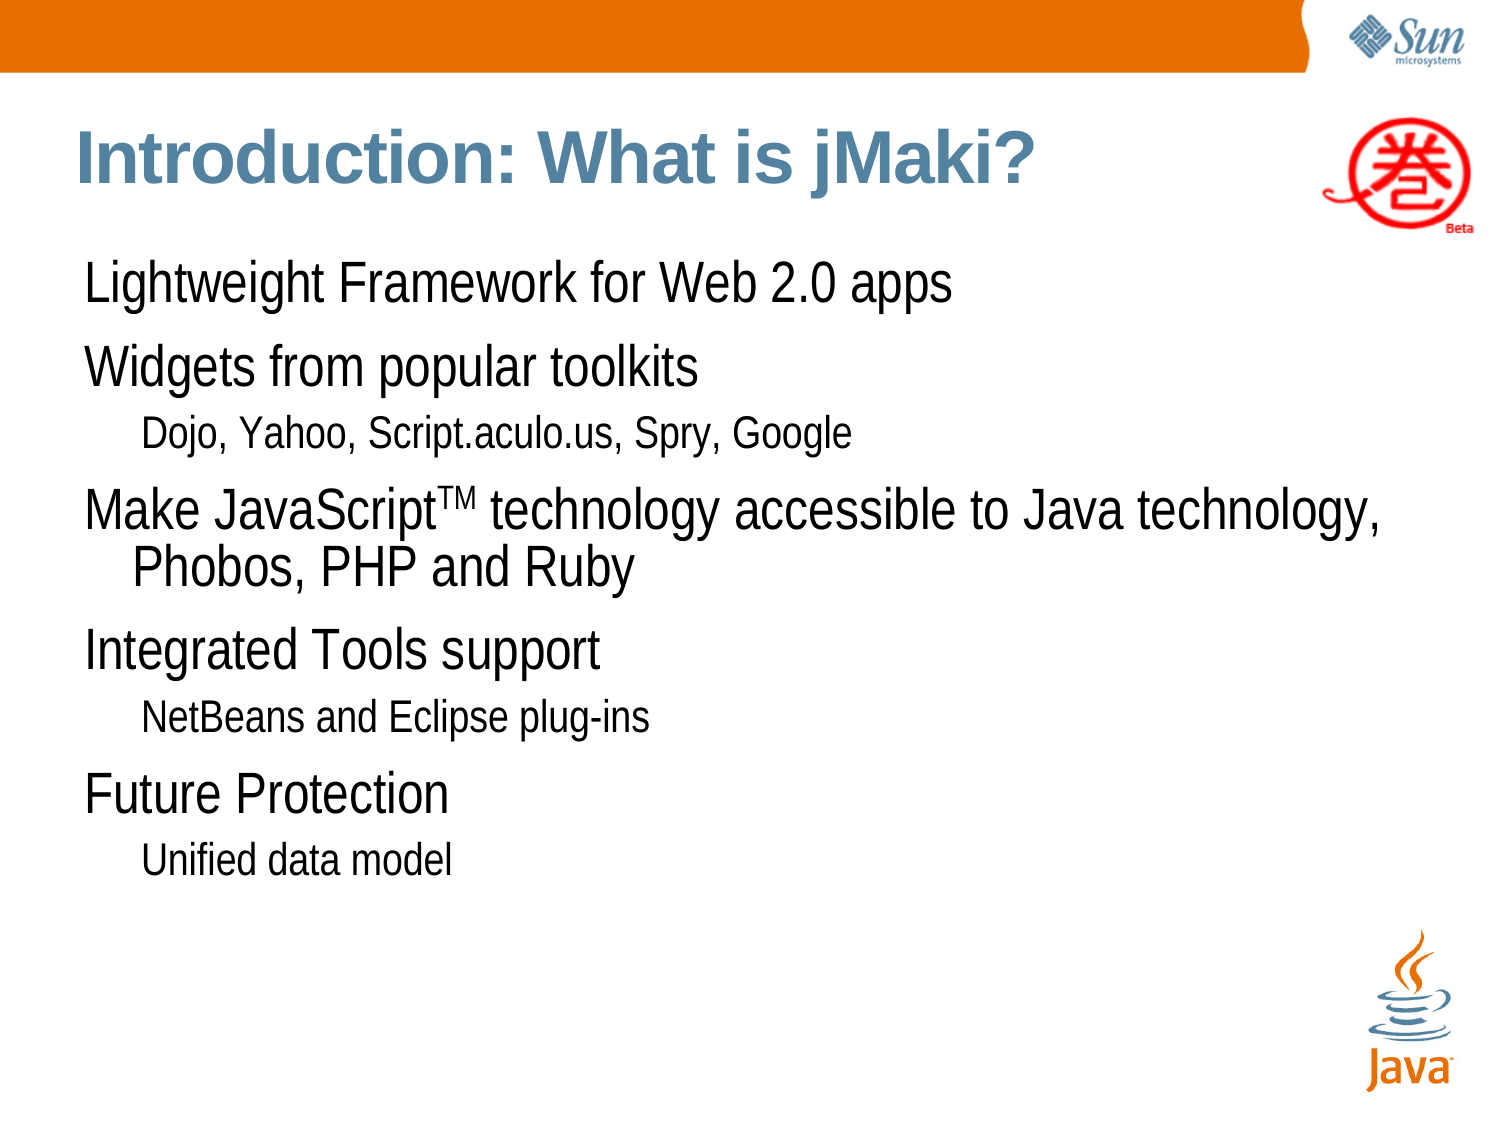

# Introduction: What is jMaki?
Lightweight Framework for Web 2.0 apps
Widgets from popular toolkits
Dojo, Yahoo, Script.aculo.us, Spry, Google
Make JavaScriptTM technology accessible to Java technology, Phobos, PHP and Ruby
Integrated Tools support
NetBeans and Eclipse plug-ins
Future Protection
Unified data model